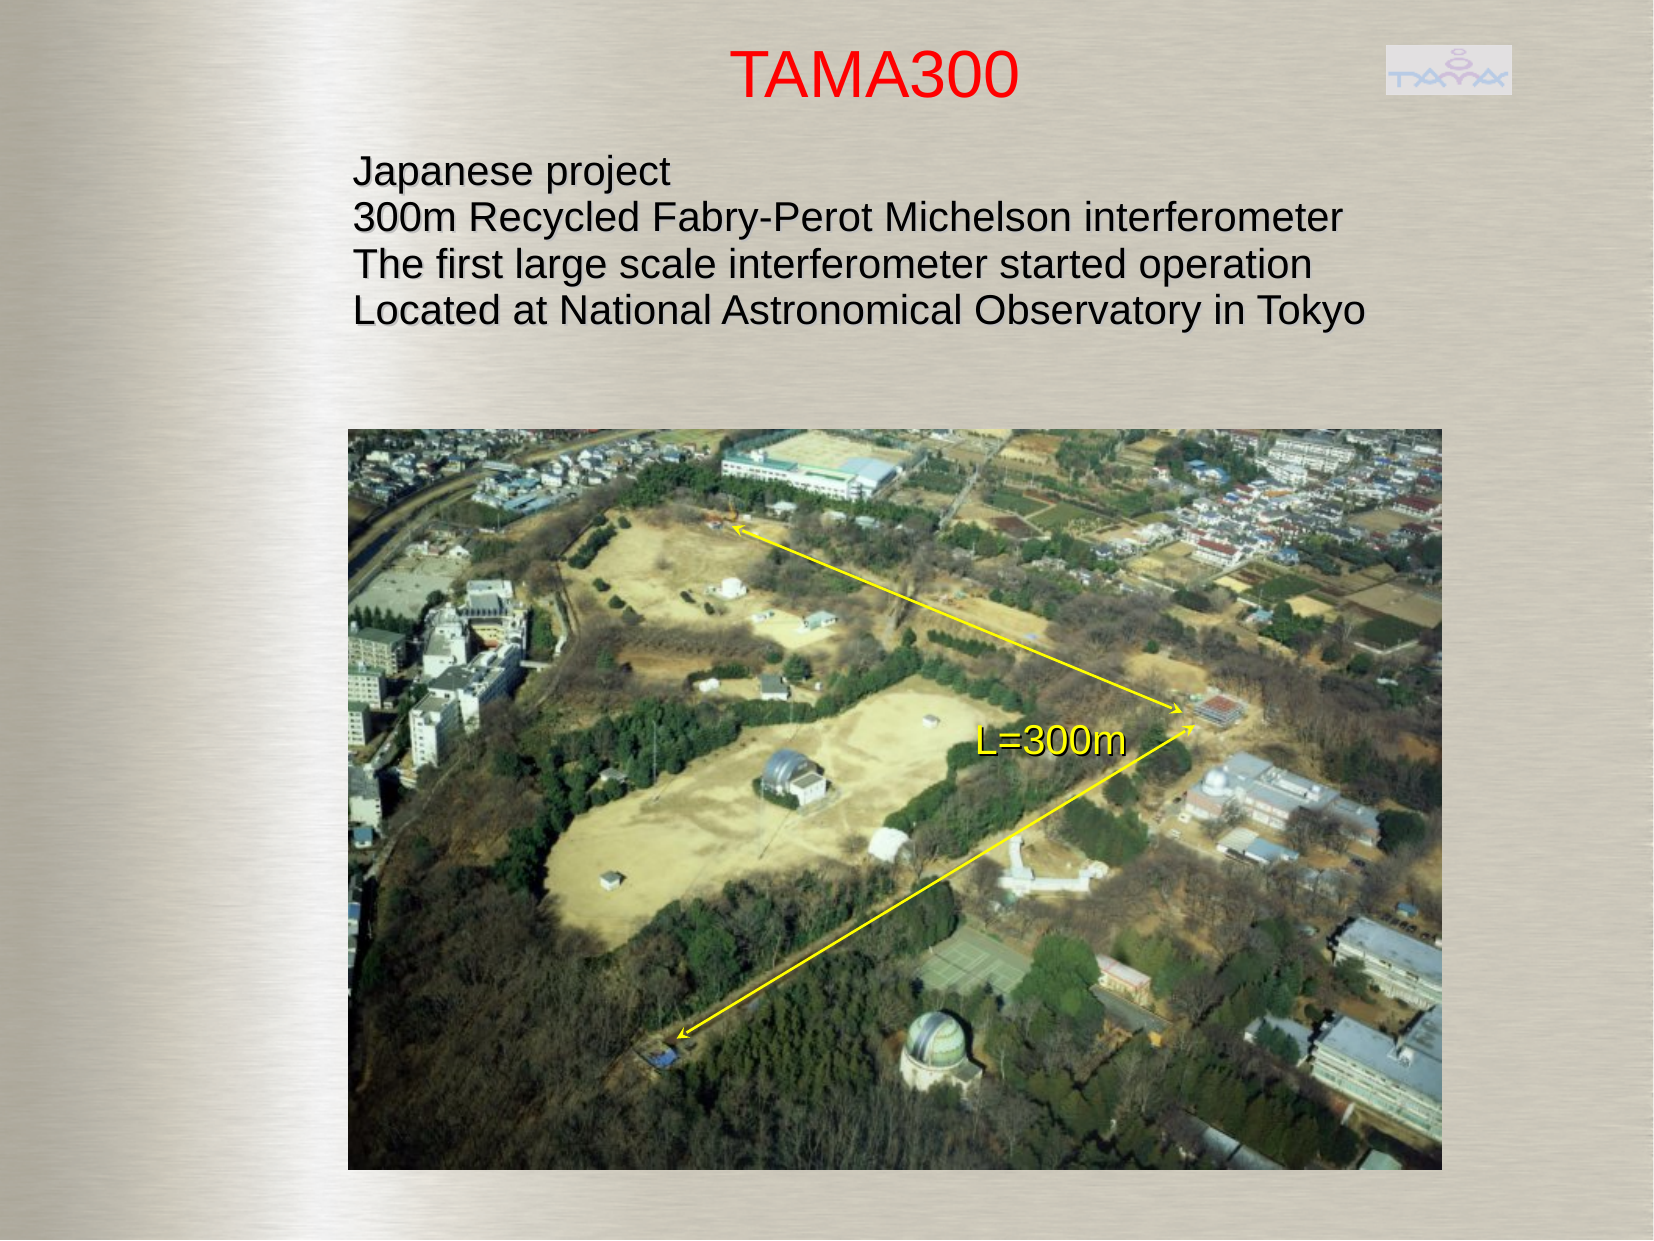

TAMA300
Japanese project
300m Recycled Fabry-Perot Michelson interferometer
The first large scale interferometer started operation
Located at National Astronomical Observatory in Tokyo
L=300m